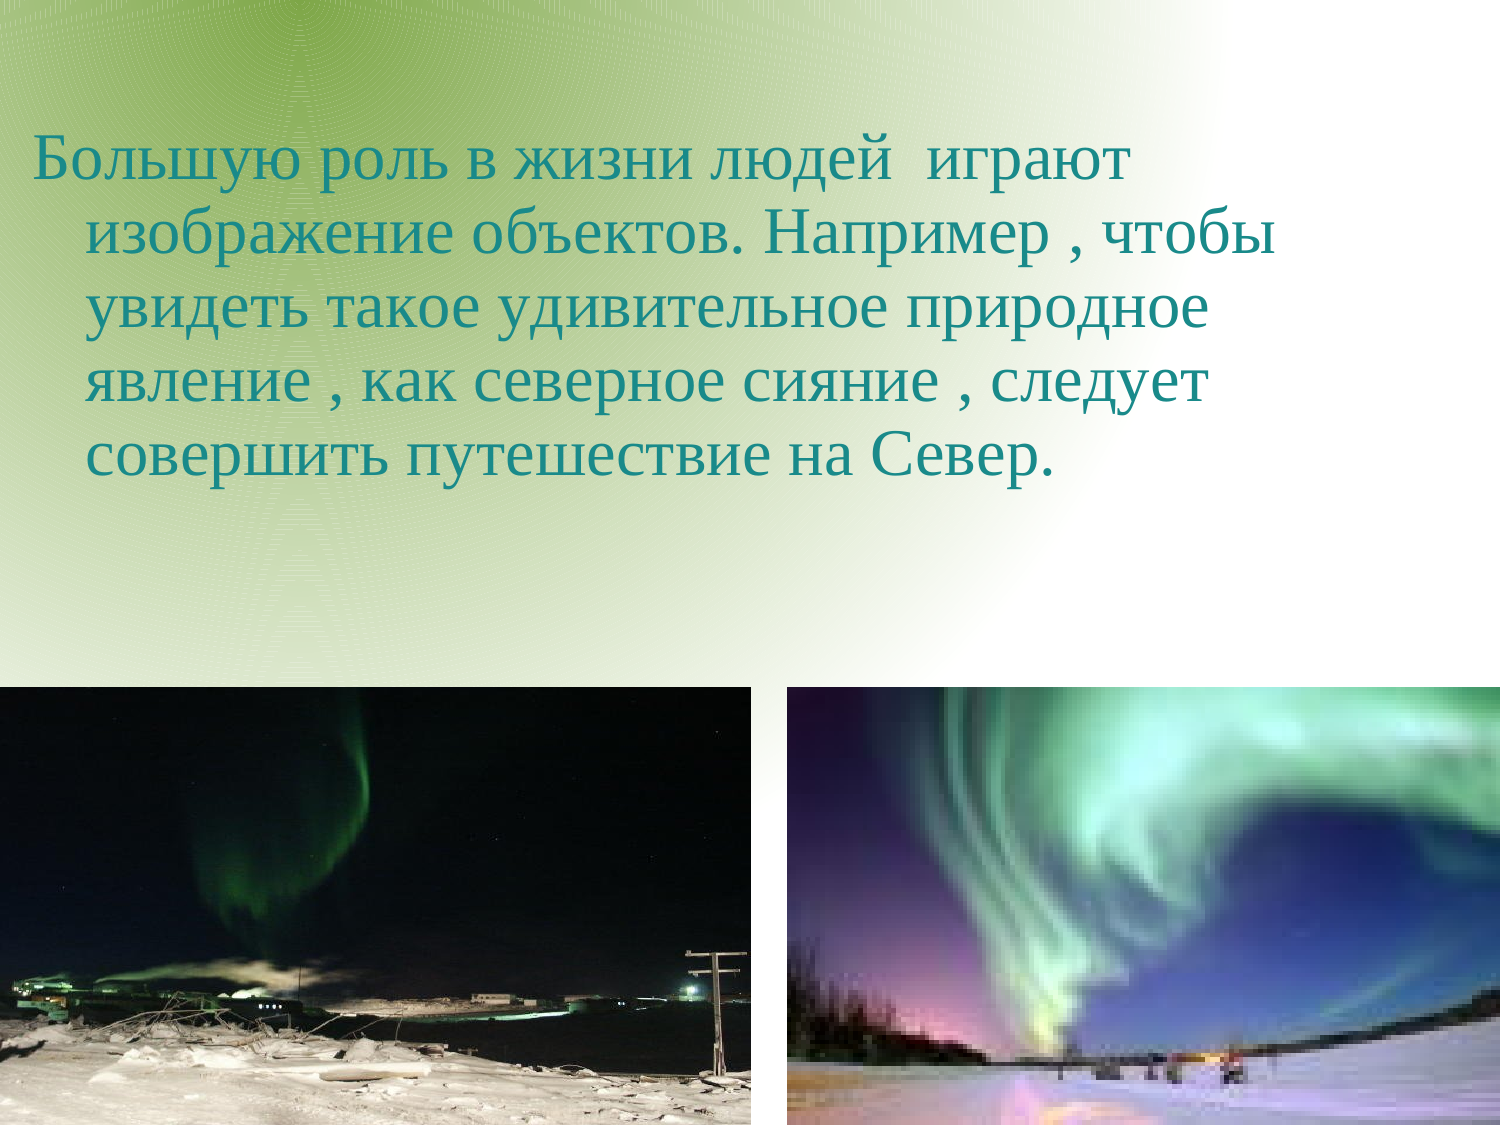

# Большую роль в жизни людей играют изображение объектов. Например , чтобы увидеть такое удивительное природное явление , как северное сияние , следует совершить путешествие на Север.